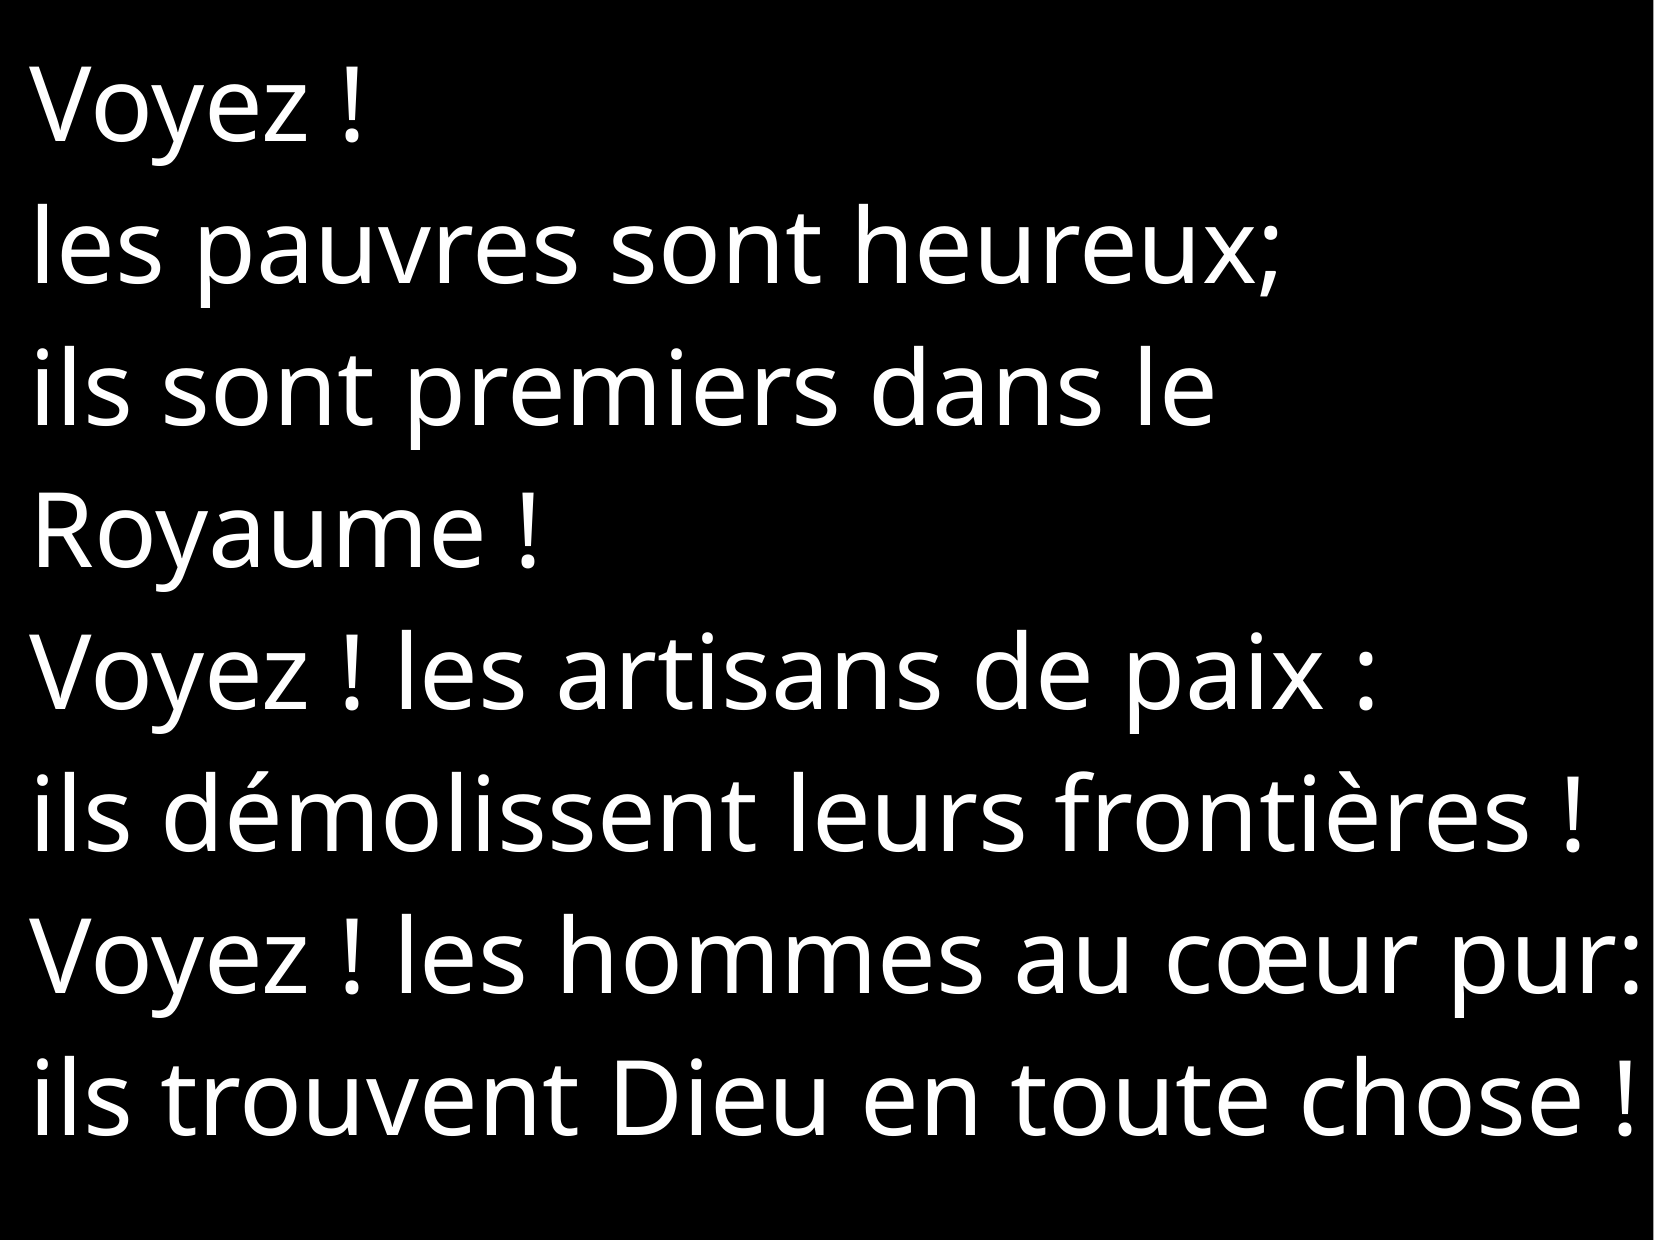

# Voyez !
les pauvres sont heureux;
ils sont premiers dans le Royaume !
Voyez ! les artisans de paix :
ils démolissent leurs frontières !
Voyez ! les hommes au cœur pur: ils trouvent Dieu en toute chose !